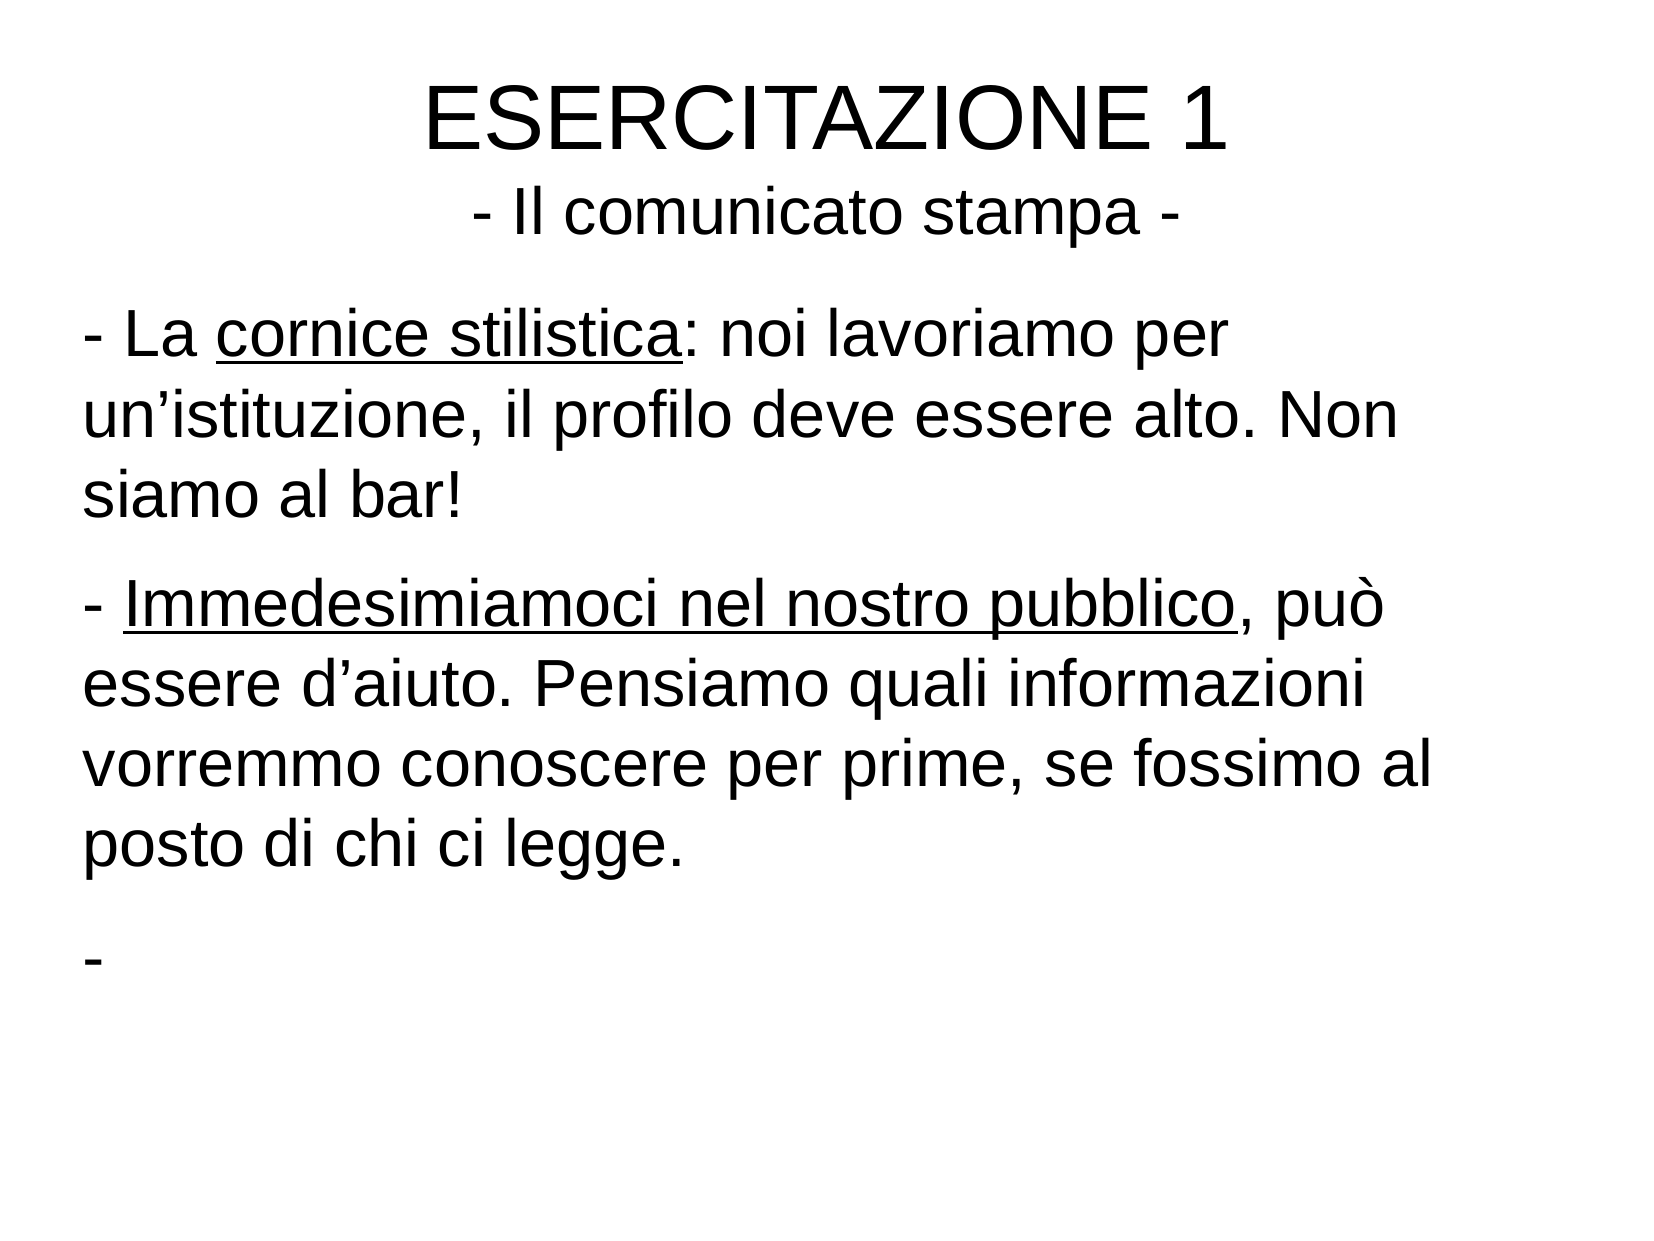

# ESERCITAZIONE 1 - Il comunicato stampa -
- La cornice stilistica: noi lavoriamo per un’istituzione, il profilo deve essere alto. Non siamo al bar!
- Immedesimiamoci nel nostro pubblico, può essere d’aiuto. Pensiamo quali informazioni vorremmo conoscere per prime, se fossimo al posto di chi ci legge.